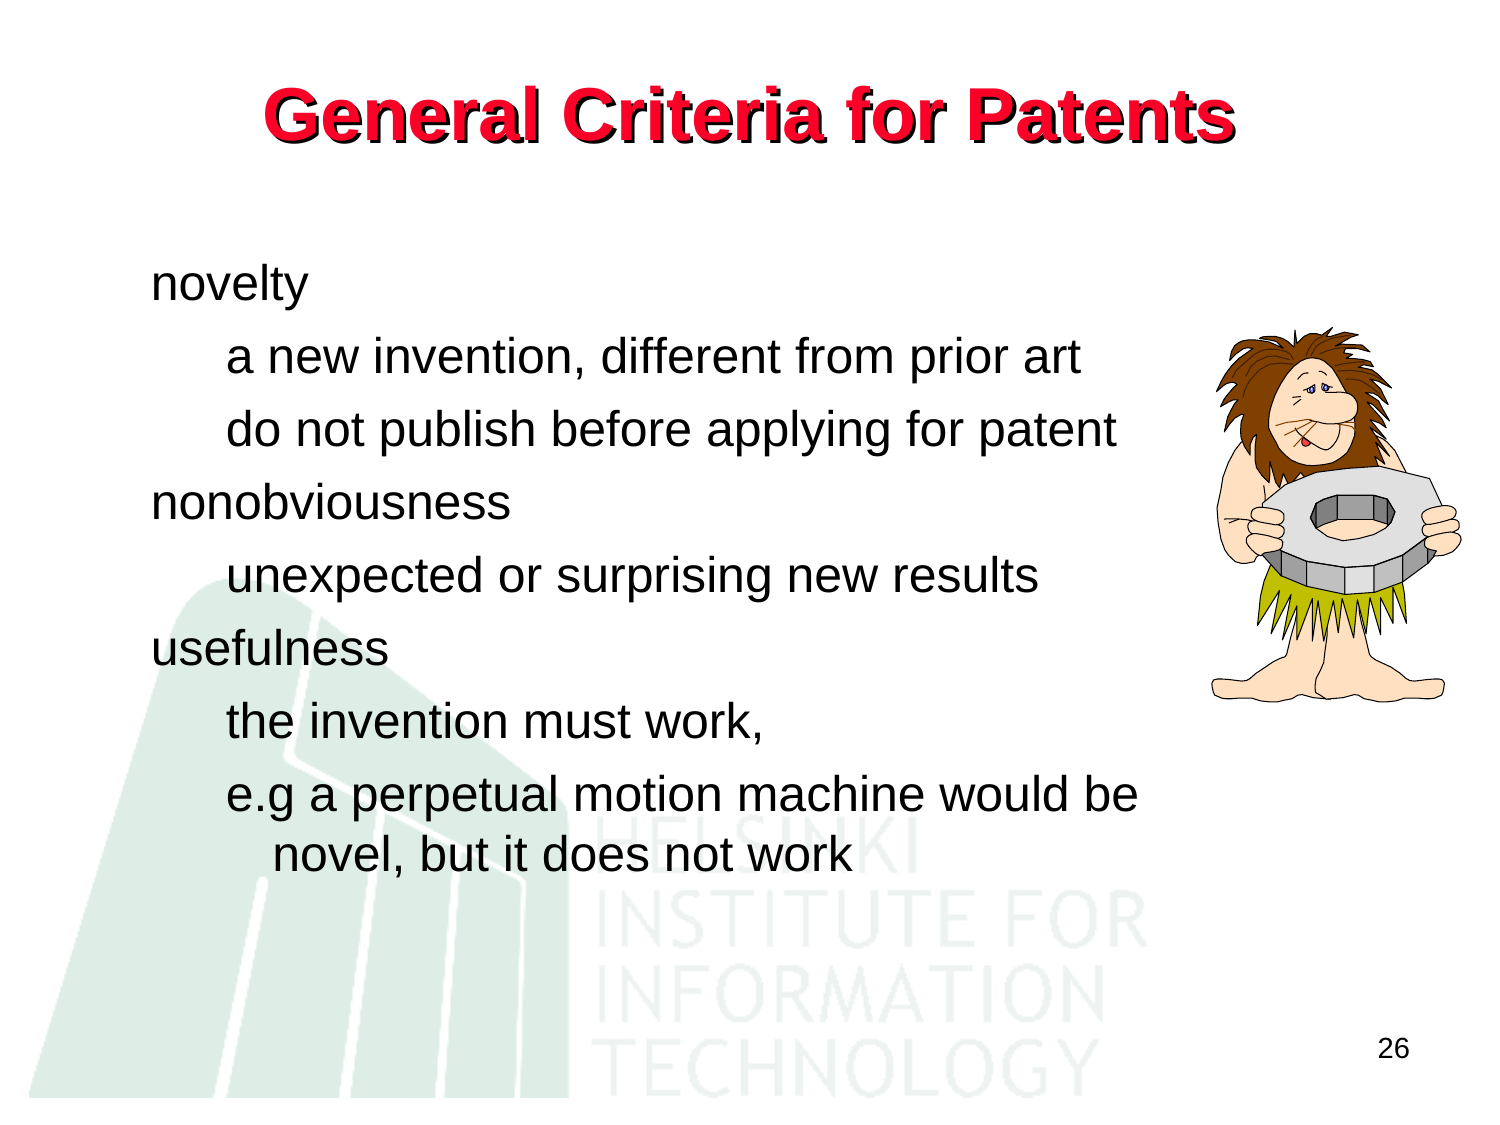

# General Criteria for Patents
novelty
a new invention, different from prior art
do not publish before applying for patent
nonobviousness
unexpected or surprising new results
usefulness
the invention must work,
e.g a perpetual motion machine would be novel, but it does not work
26